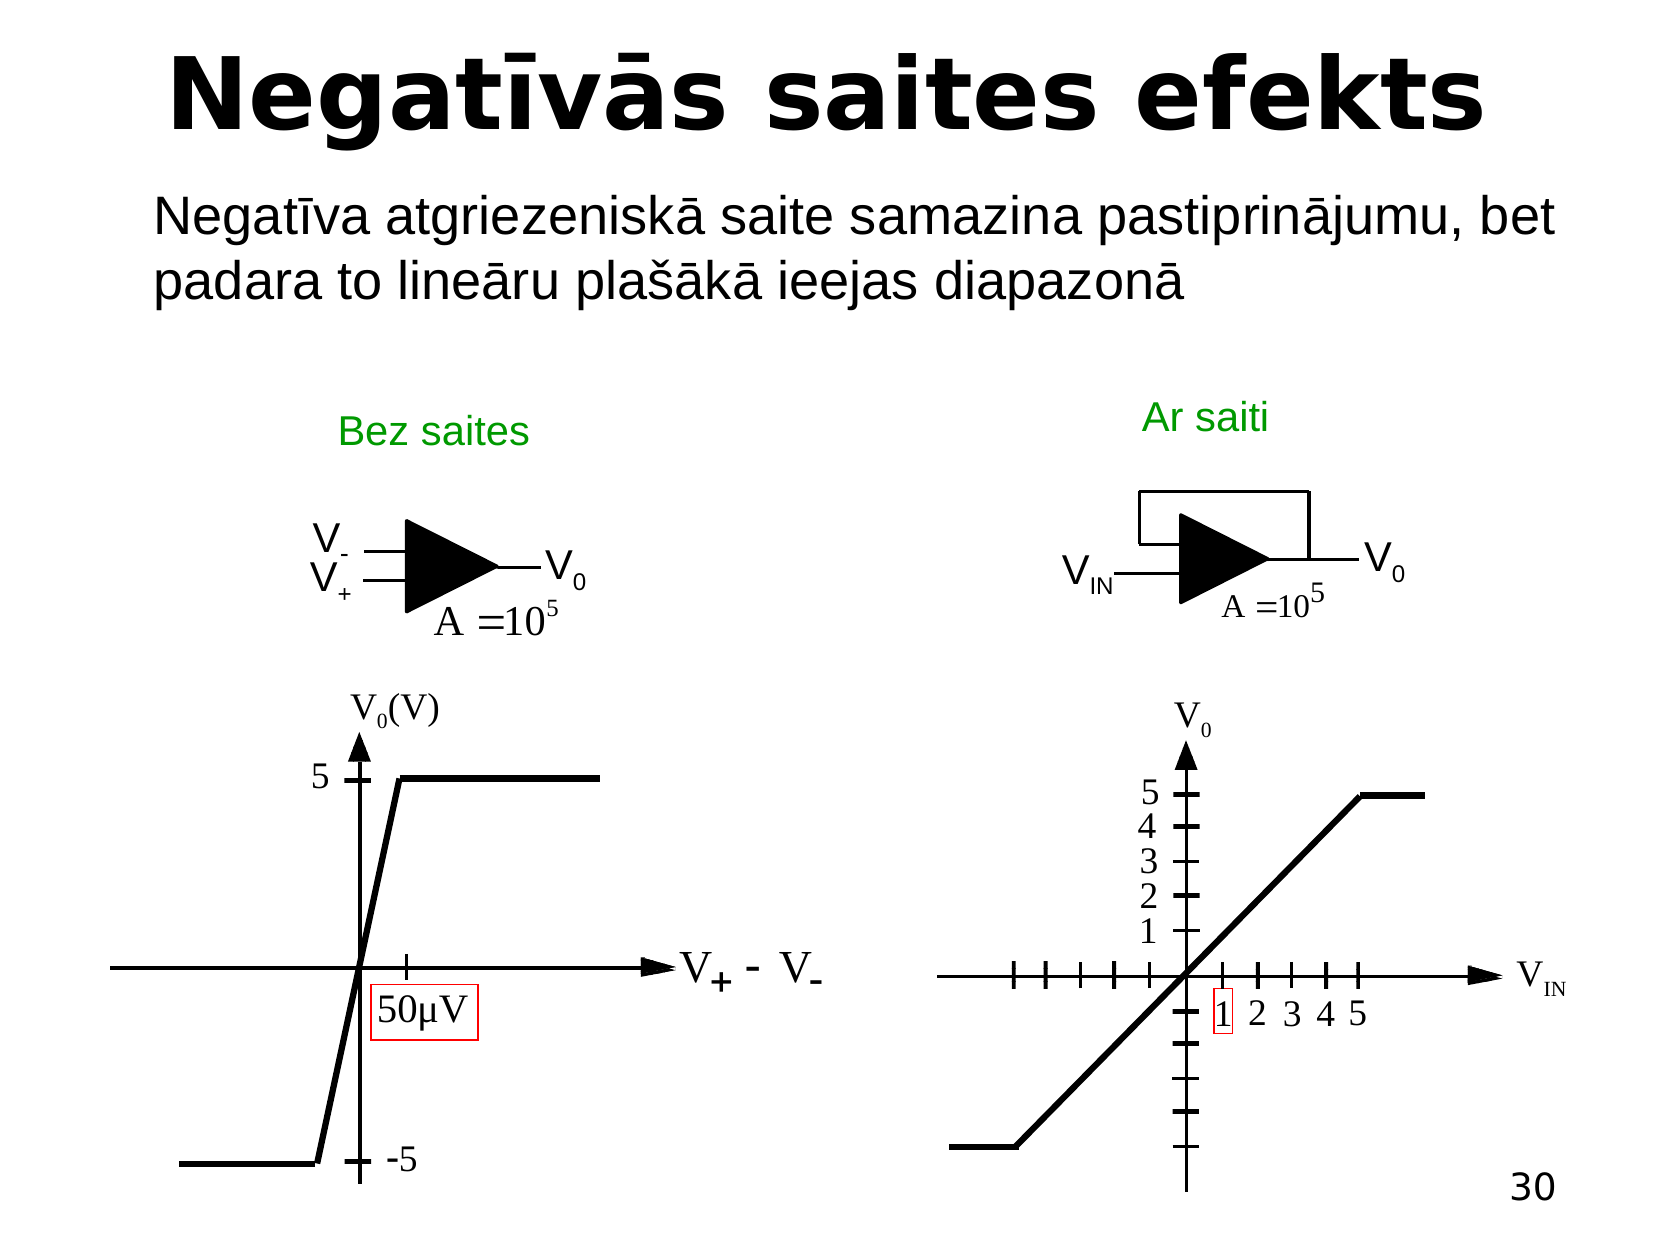

# Negatīvās saites efekts
Negatīva atgriezeniskā saite samazina pastiprinājumu, bet padara to lineāru plašākā ieejas diapazonā
Ar saiti
Bez saites

+
V0
VIN
V

+
V0
V+
V0(V)
V0
5
5
4
3
2
1
VIN
2
5
1
3
4
5